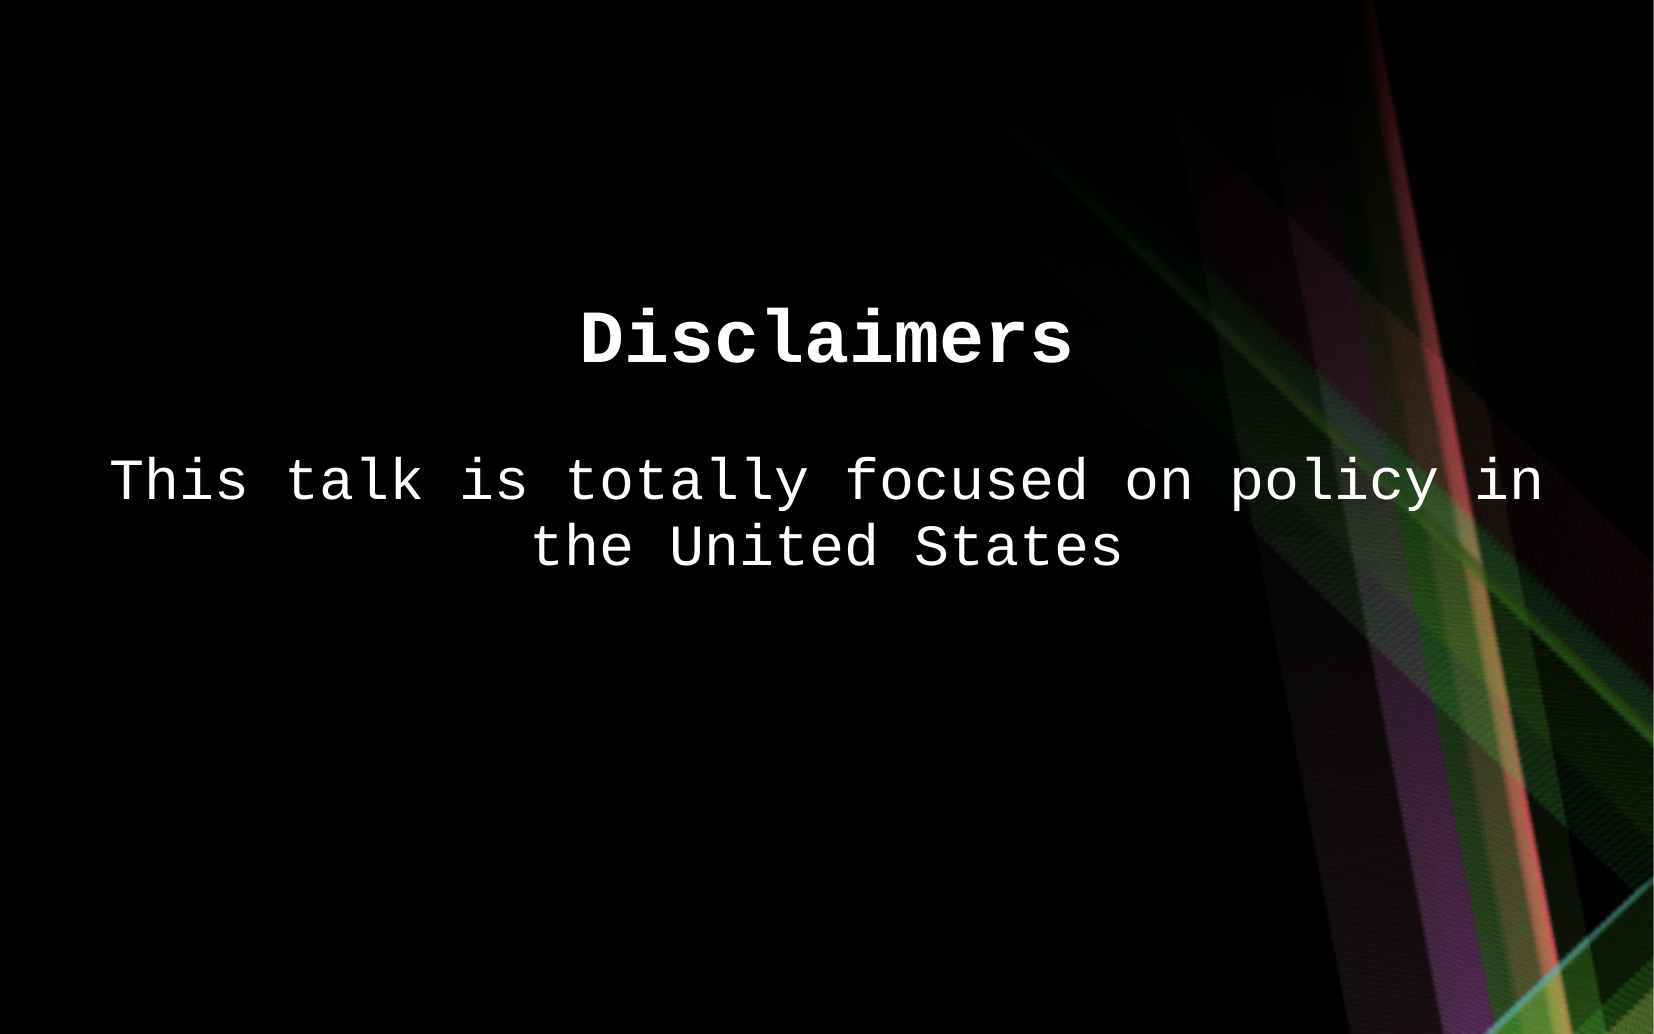

# Disclaimers
This talk is totally focused on policy in the United States